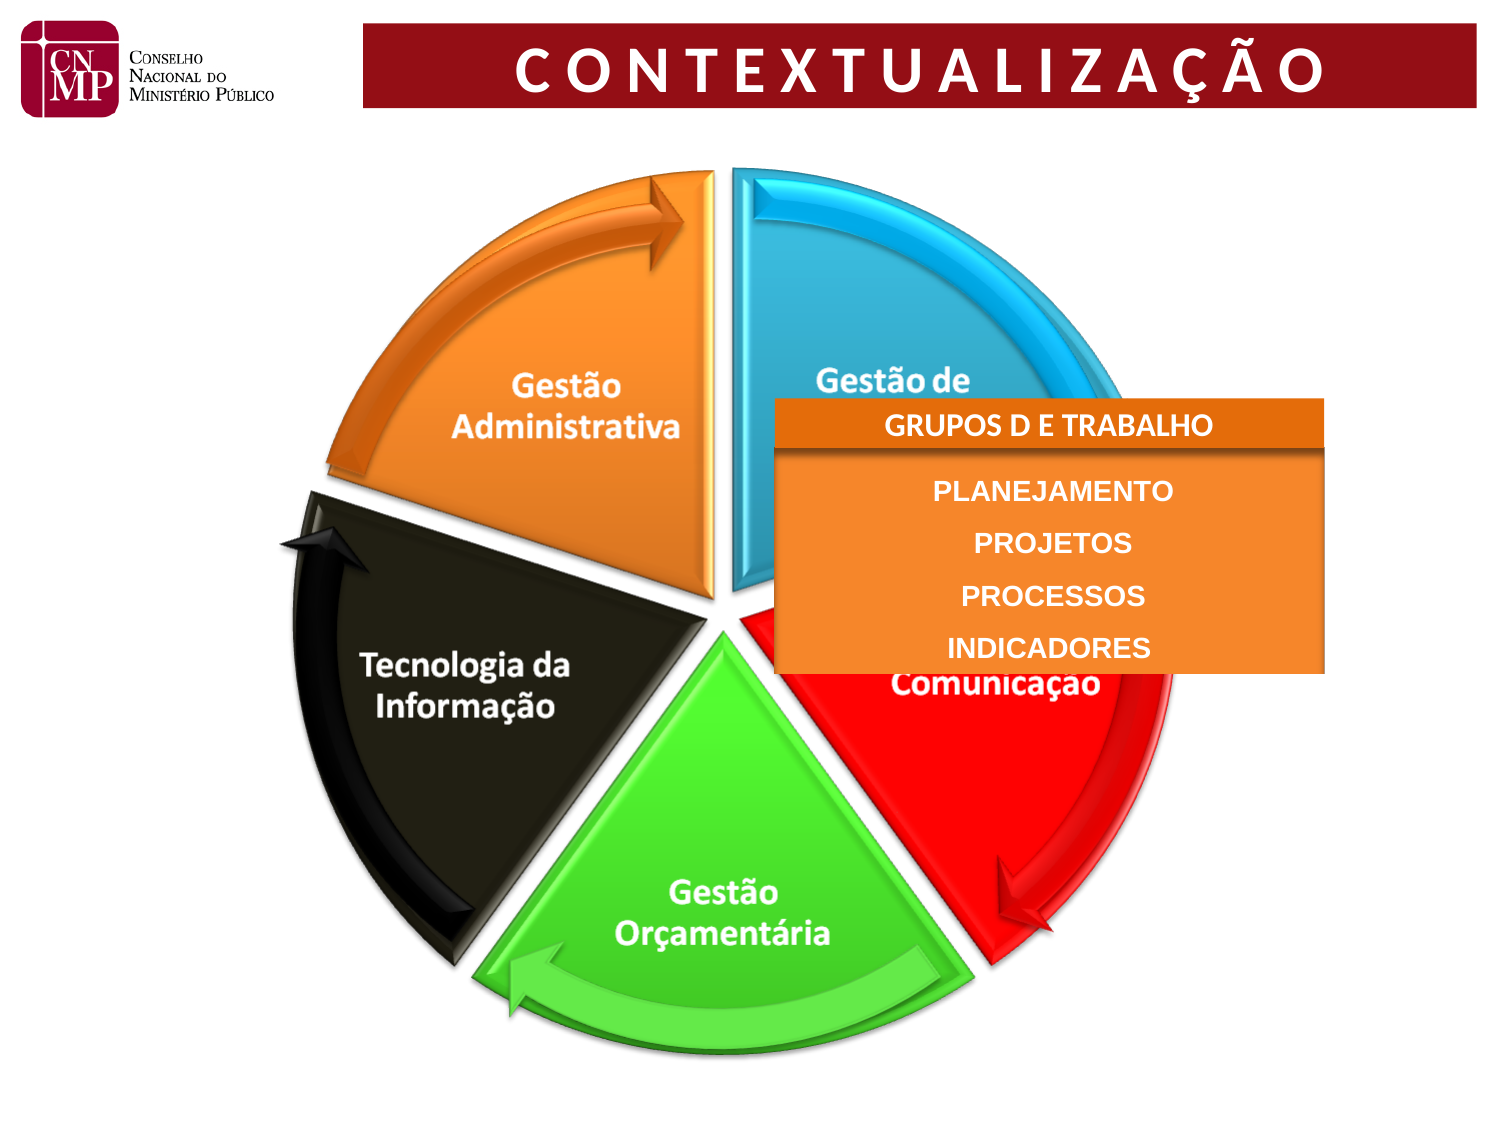

C O N T E X T U A L I Z A Ç Ã O
GRUPOS D E TRABALHO
 PLANEJAMENTO
 PROJETOS
 PROCESSOS
INDICADORES